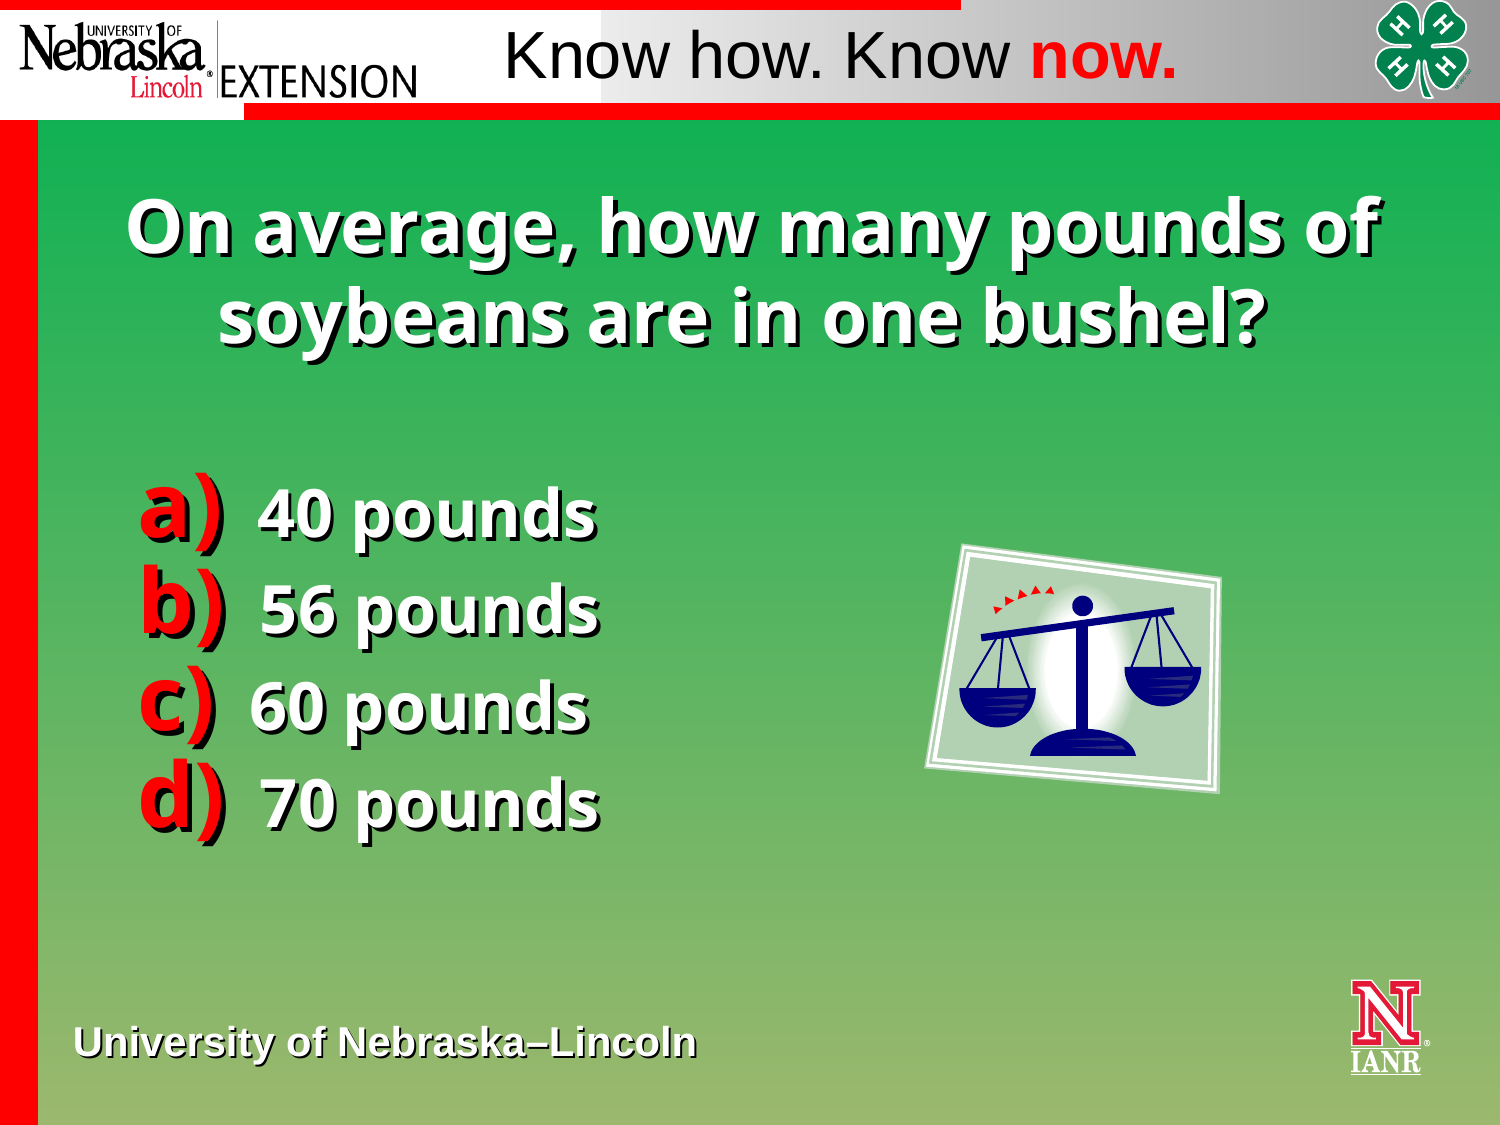

# On average, how many pounds of soybeans are in one bushel?
 40 pounds
 56 pounds
 60 pounds
 70 pounds